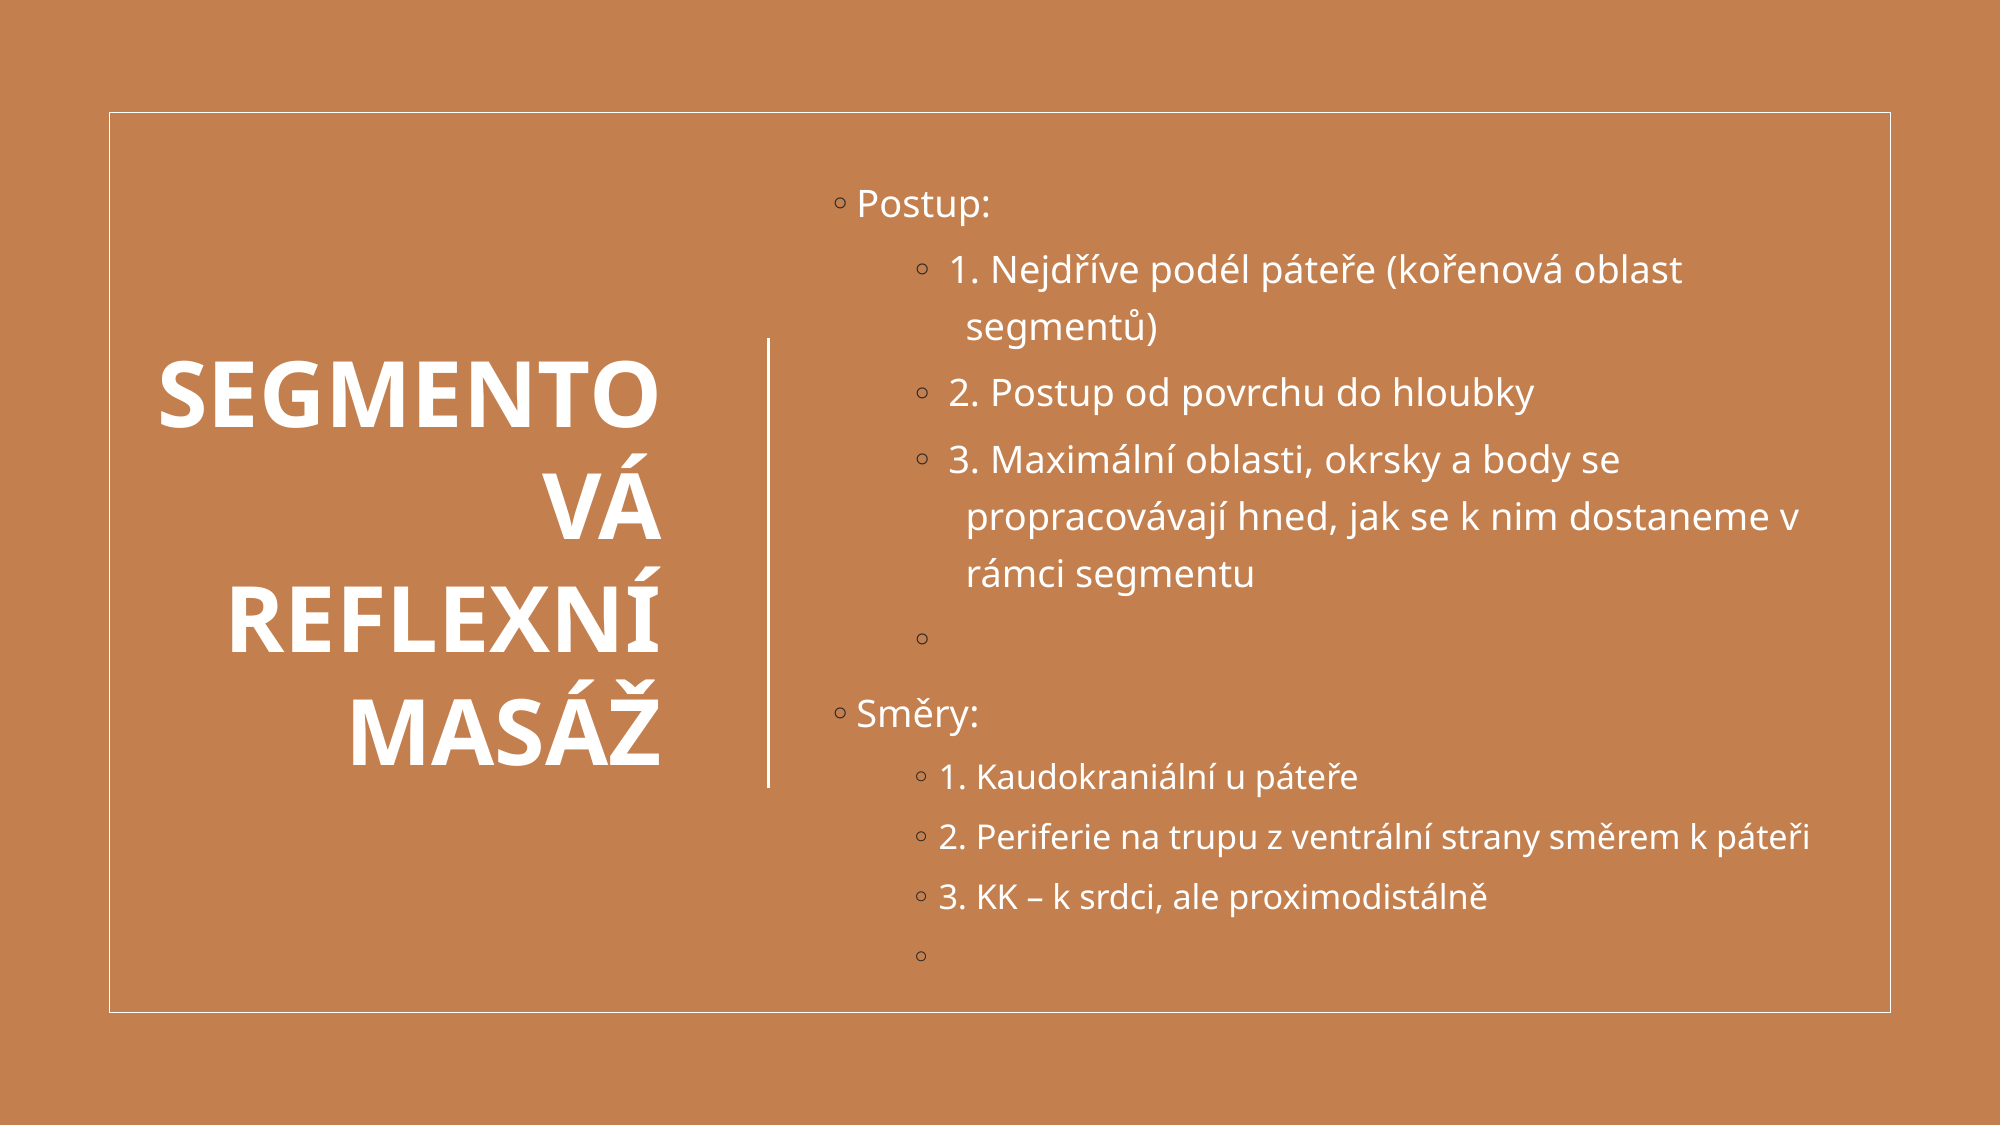

# SEGMENTOVÁ REFLEXNÍ MASÁŽ
Postup:
 1. Nejdříve podél páteře (kořenová oblast segmentů)
 2. Postup od povrchu do hloubky
 3. Maximální oblasti, okrsky a body se propracovávají hned, jak se k nim dostaneme v rámci segmentu
Směry:
1. Kaudokraniální u páteře
2. Periferie na trupu z ventrální strany směrem k páteři
3. KK – k srdci, ale proximodistálně